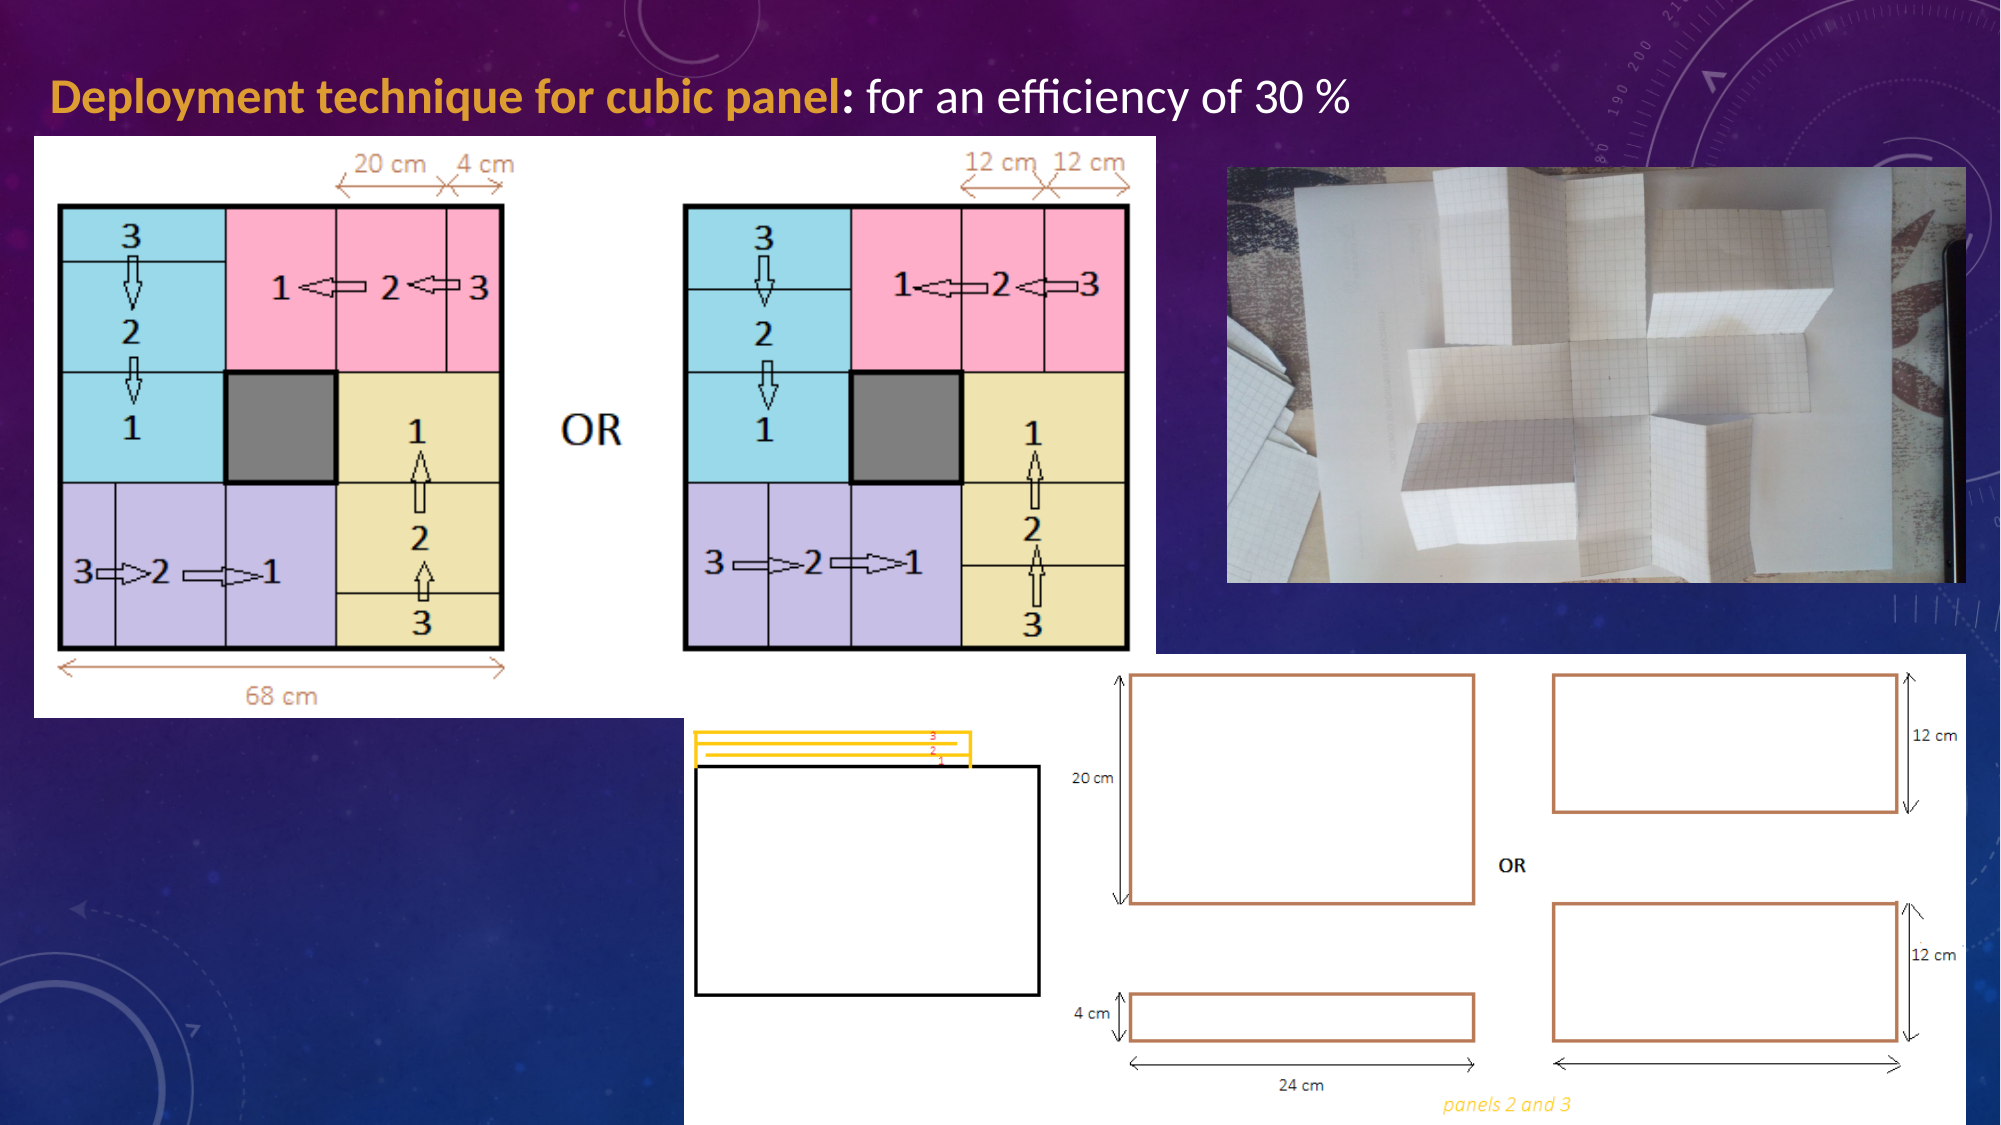

Deployment technique for cubic panel: for an efficiency of 30 %